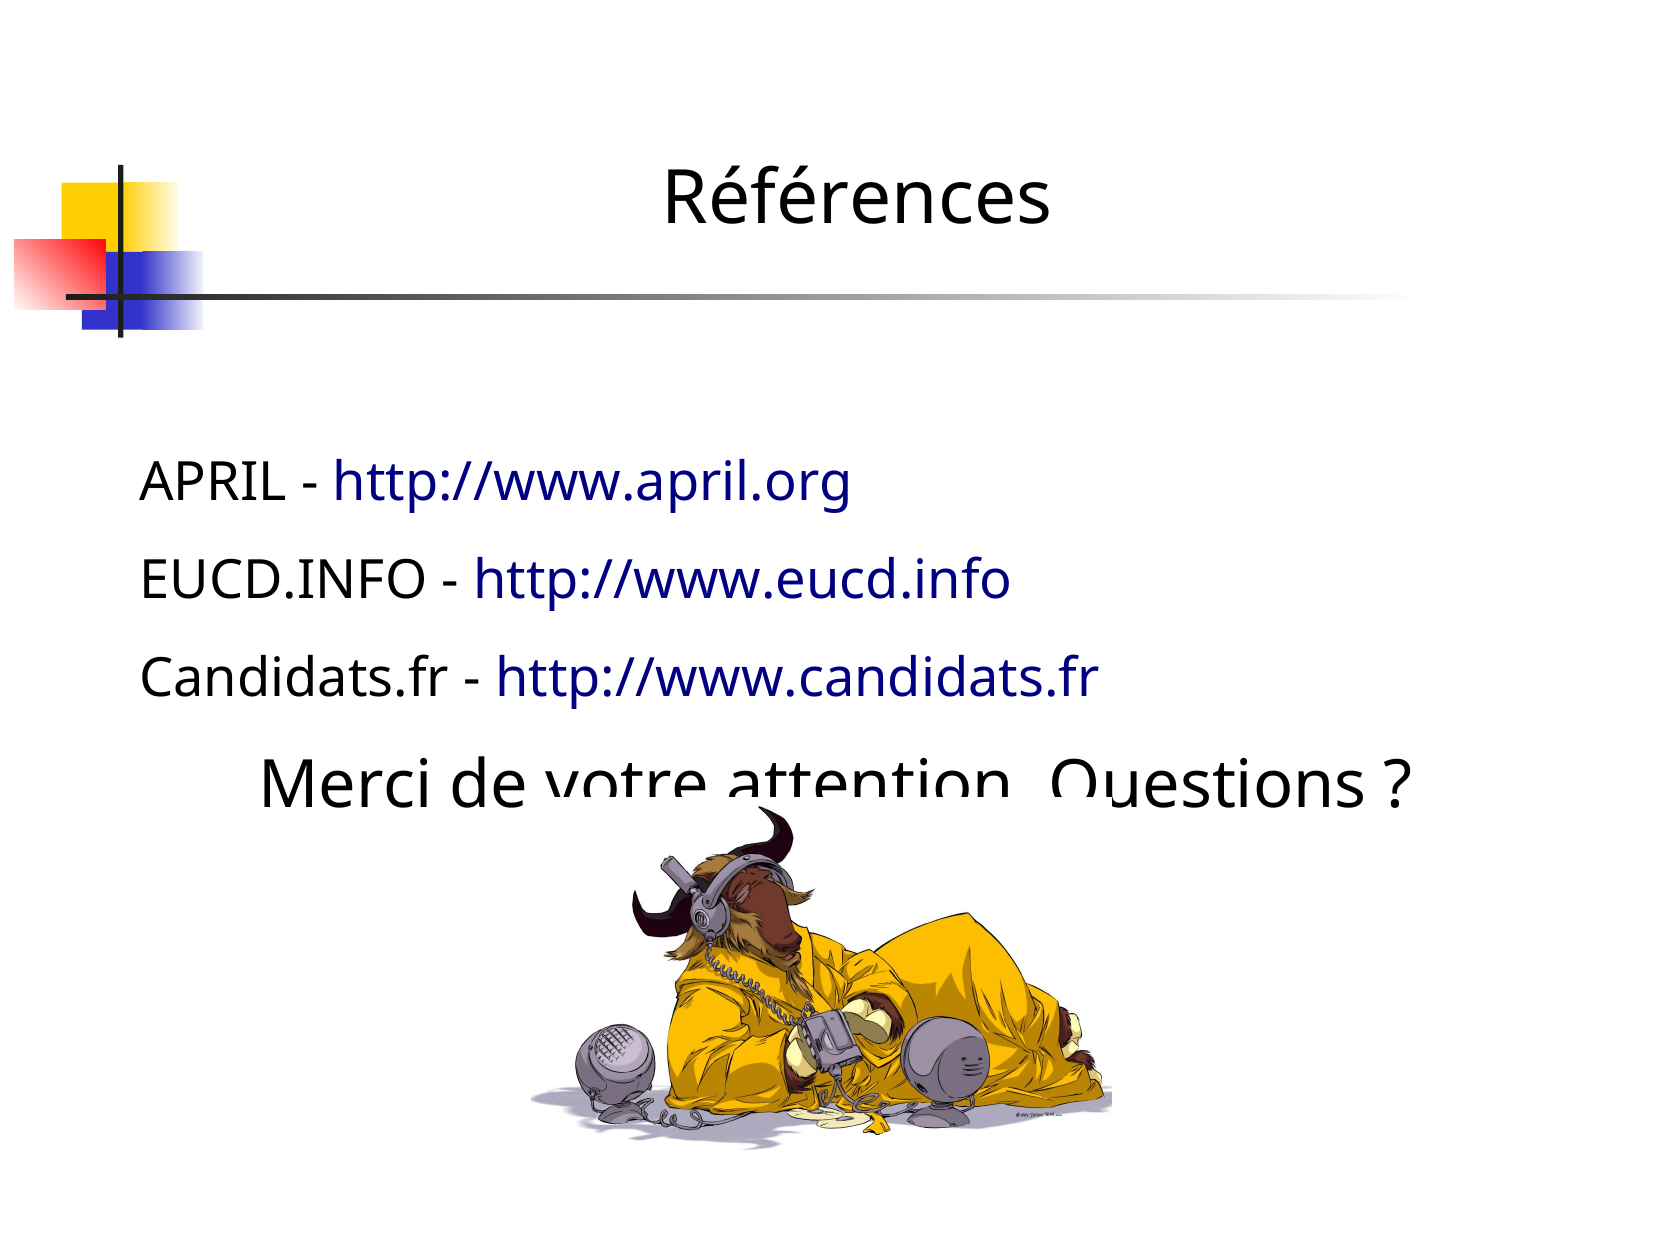

# Références
APRIL - http://www.april.org
EUCD.INFO - http://www.eucd.info
Candidats.fr - http://www.candidats.fr
Merci de votre attention. Questions ?